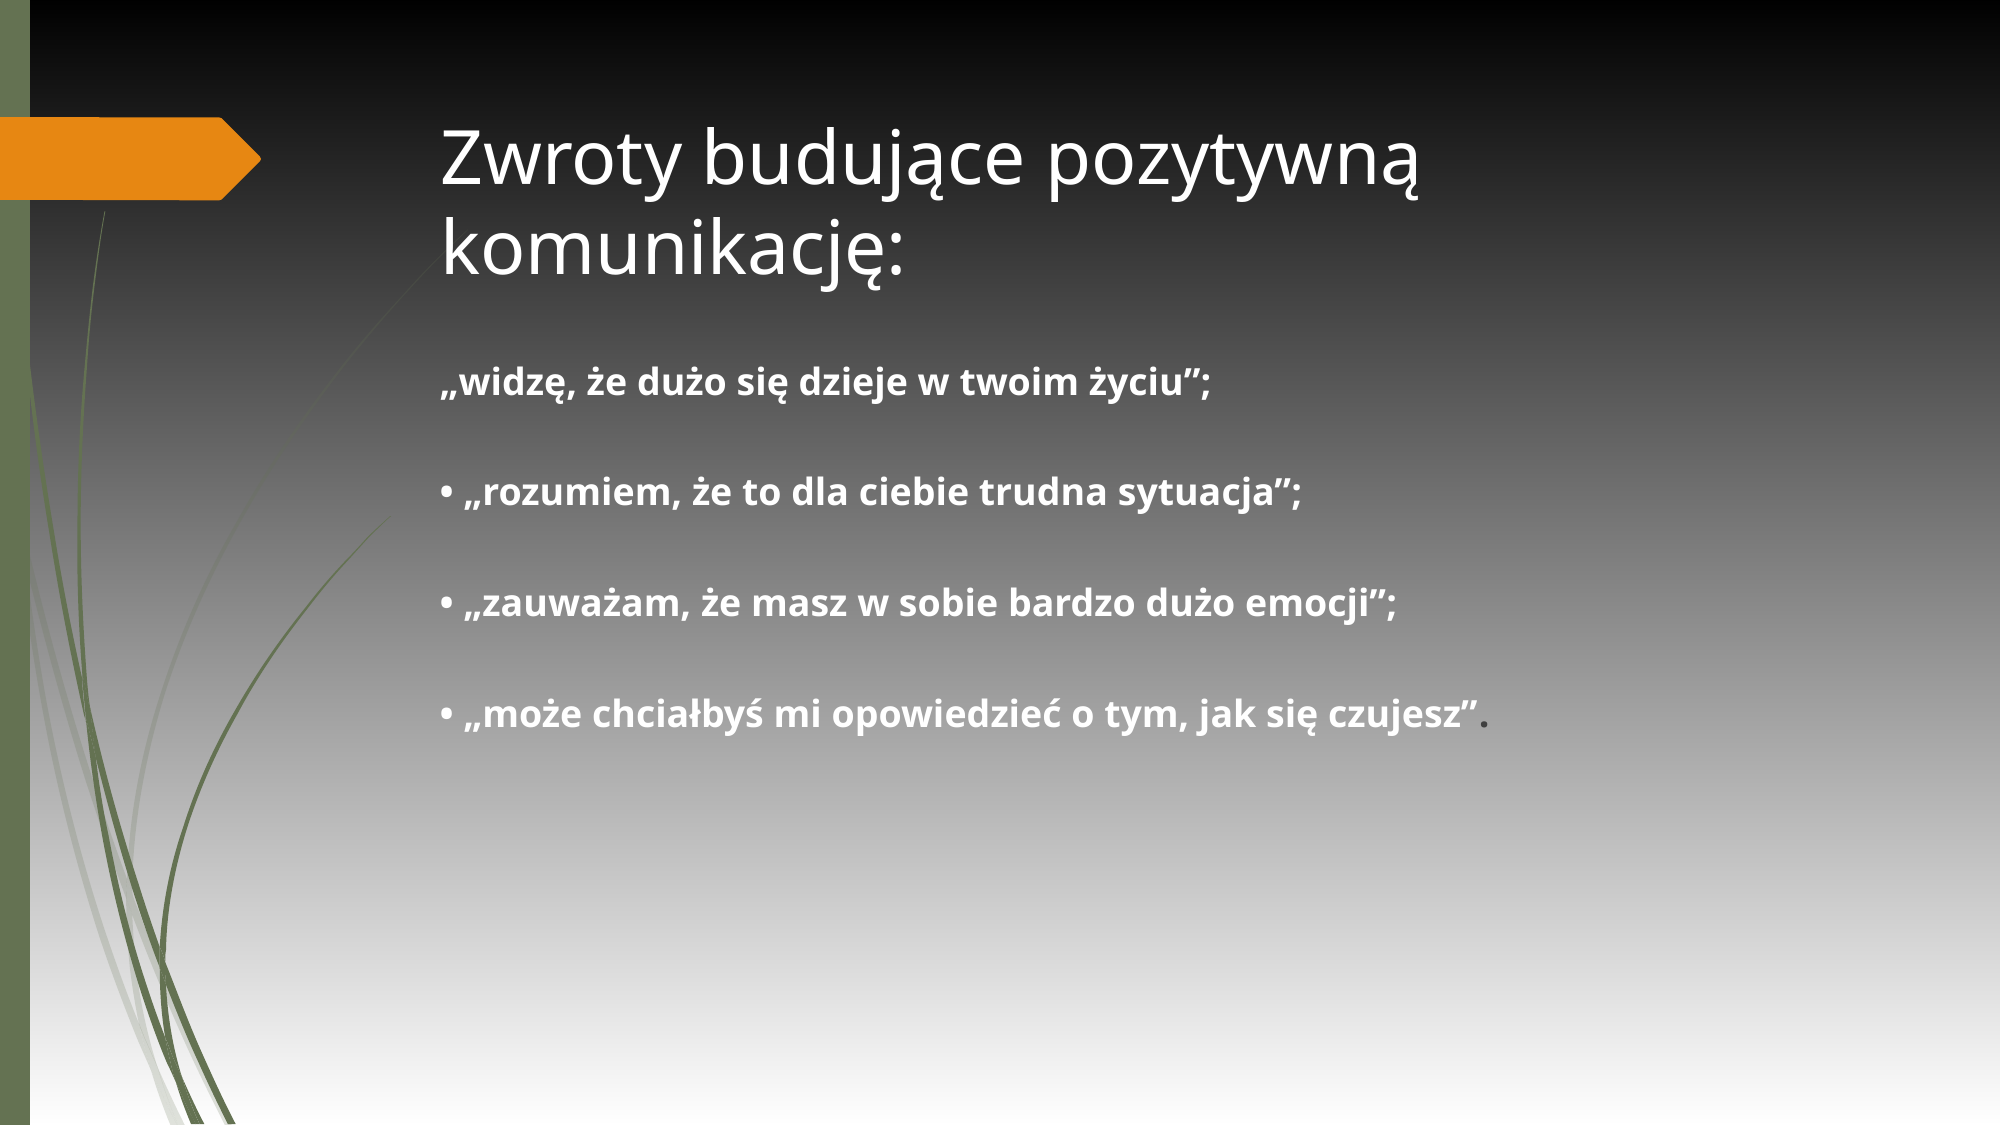

# Zwroty budujące pozytywną komunikację:
„widzę, że dużo się dzieje w twoim życiu”;
• „rozumiem, że to dla ciebie trudna sytuacja”;
• „zauważam, że masz w sobie bardzo dużo emocji”;
• „może chciałbyś mi opowiedzieć o tym, jak się czujesz”.